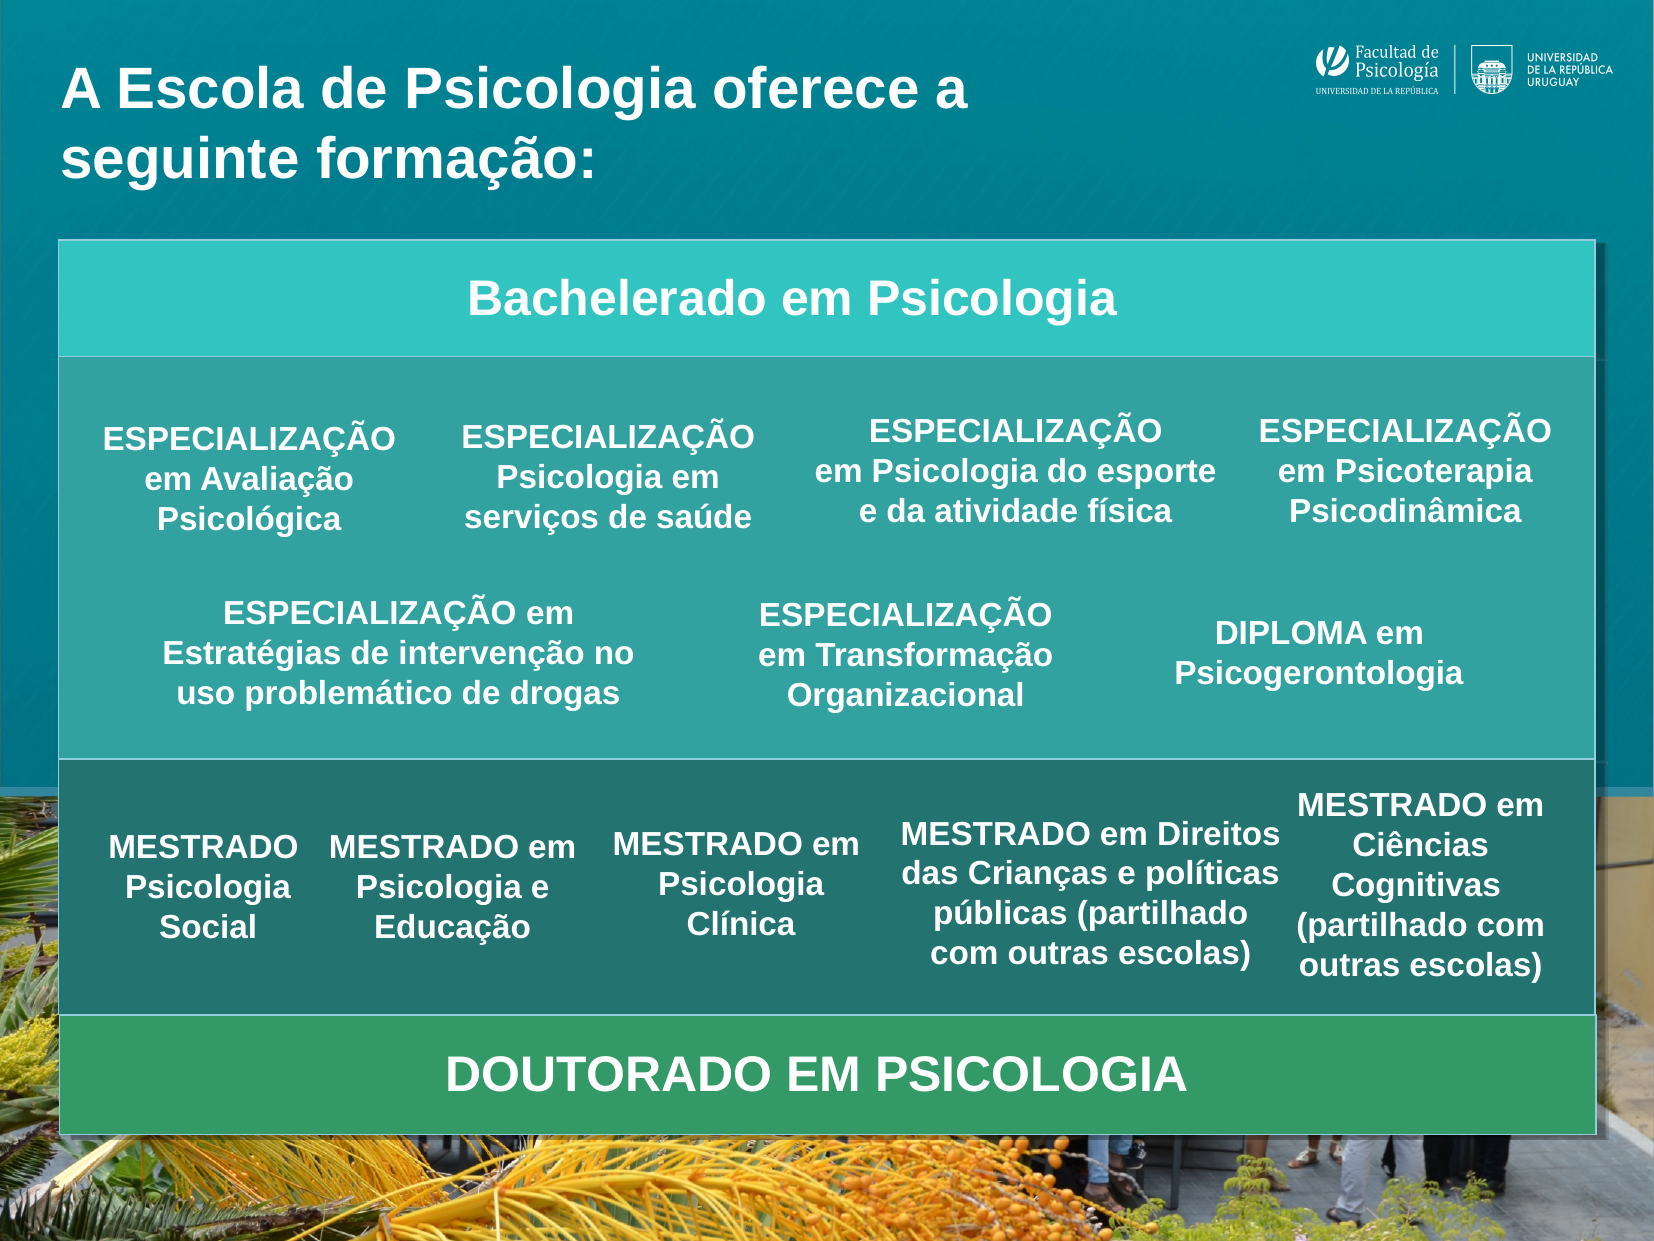

A Escola de Psicologia oferece a seguinte formação:
Bachelerado em Psicologia
ESPECIALIZAÇÃO
em Psicologia do esporte e da atividade física
ESPECIALIZAÇÃO
em Psicoterapia Psicodinâmica
ESPECIALIZAÇÃO Psicologia em serviços de saúde
ESPECIALIZAÇÃO em Avaliação Psicológica
ESPECIALIZAÇÃO em Estratégias de intervenção no uso problemático de drogas
ESPECIALIZAÇÃO em Transformação Organizacional
DIPLOMA em Psicogerontologia
MESTRADO em Ciências Cognitivas (partilhado com outras escolas)
MESTRADO em Direitos das Crianças e políticas públicas (partilhado com outras escolas)
MESTRADO em
Psicologia Clínica
MESTRADO Psicologia
Social
MESTRADO em Psicologia e Educação
DOUTORADO EM PSICOLOGIA